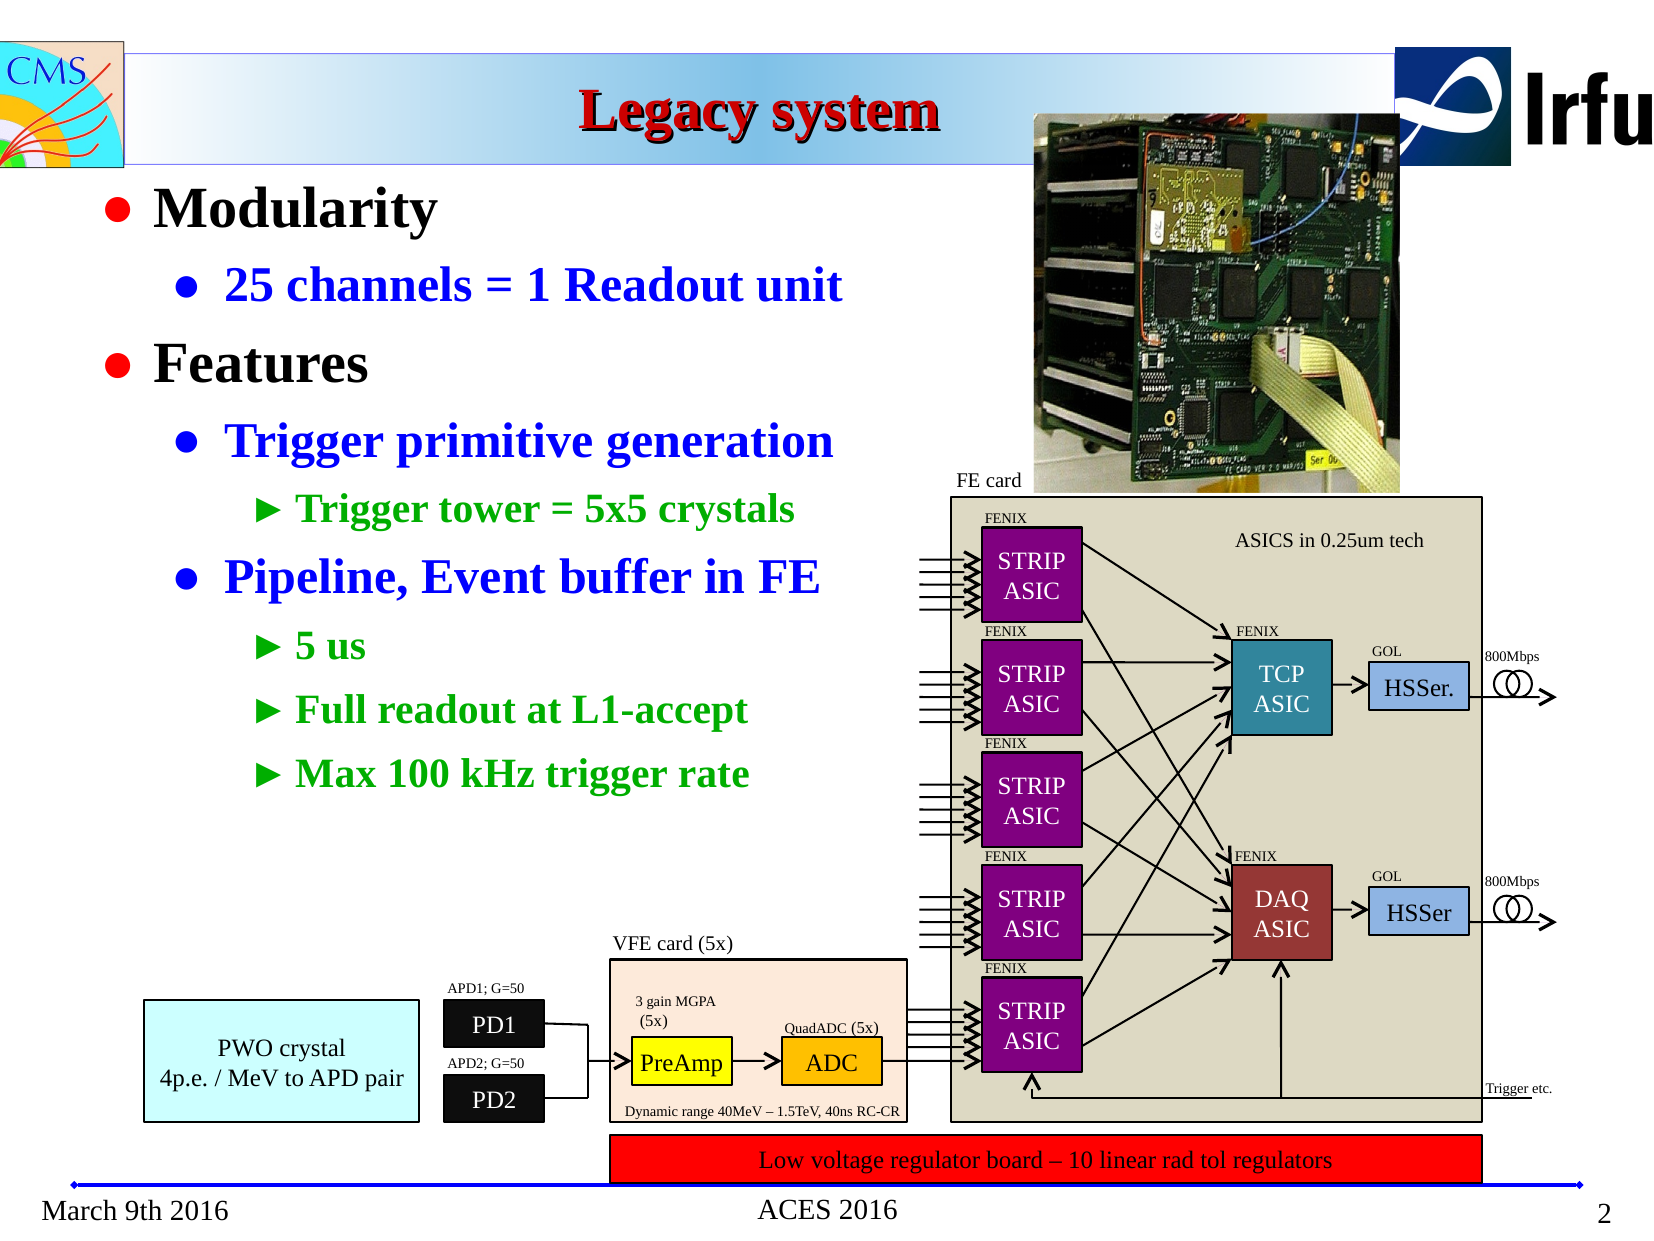

# Legacy system
Modularity
25 channels = 1 Readout unit
Features
Trigger primitive generation
Trigger tower = 5x5 crystals
Pipeline, Event buffer in FE
5 us
Full readout at L1-accept
Max 100 kHz trigger rate
FE card
FENIX
ASICS in 0.25um tech
STRIP
ASIC
FENIX
FENIX
GOL
800Mbps
STRIP
ASIC
TCP
ASIC
HSSer.
FENIX
STRIP
ASIC
FENIX
FENIX
GOL
800Mbps
STRIP
ASIC
DAQ
ASIC
HSSer
VFE card (5x)
FENIX
APD1; G=50
STRIP
ASIC
3 gain MGPA
 (5x)
PWO crystal
4p.e. / MeV to APD pair
PD1
QuadADC (5x)
PreAmp
ADC
APD2; G=50
Trigger etc.
PD2
Dynamic range 40MeV – 1.5TeV, 40ns RC-CR
Low voltage regulator board – 10 linear rad tol regulators
ACES 2016
March 9th 2016
2